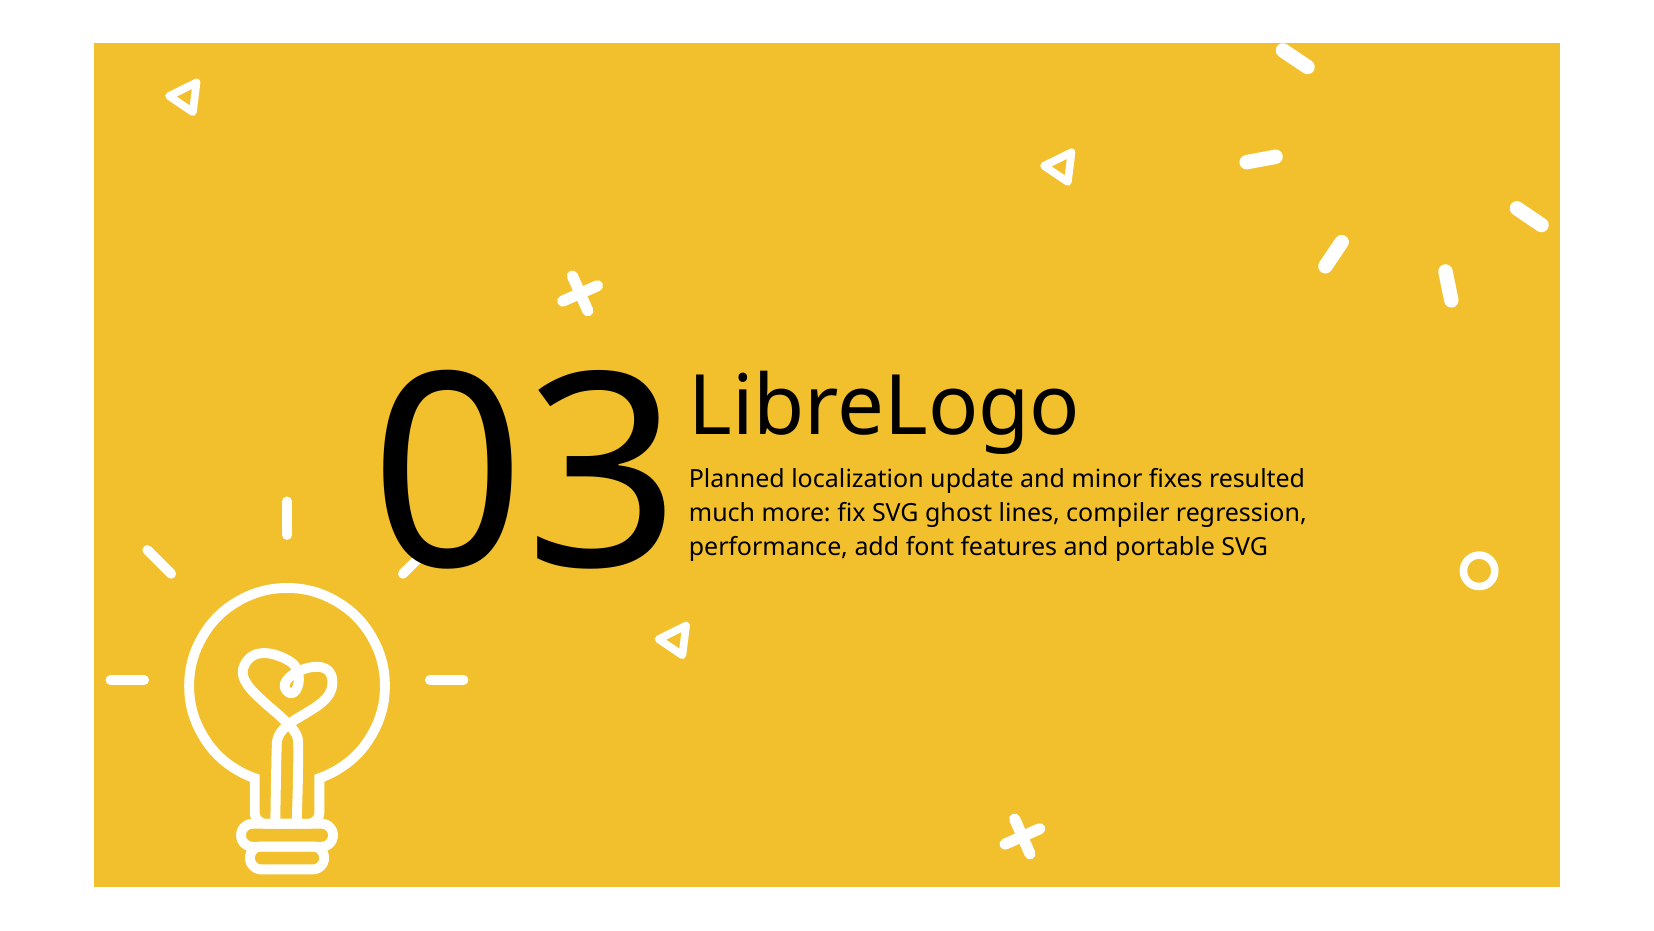

03
# LibreLogo
Planned localization update and minor fixes resulted much more: fix SVG ghost lines, compiler regression, performance, add font features and portable SVG